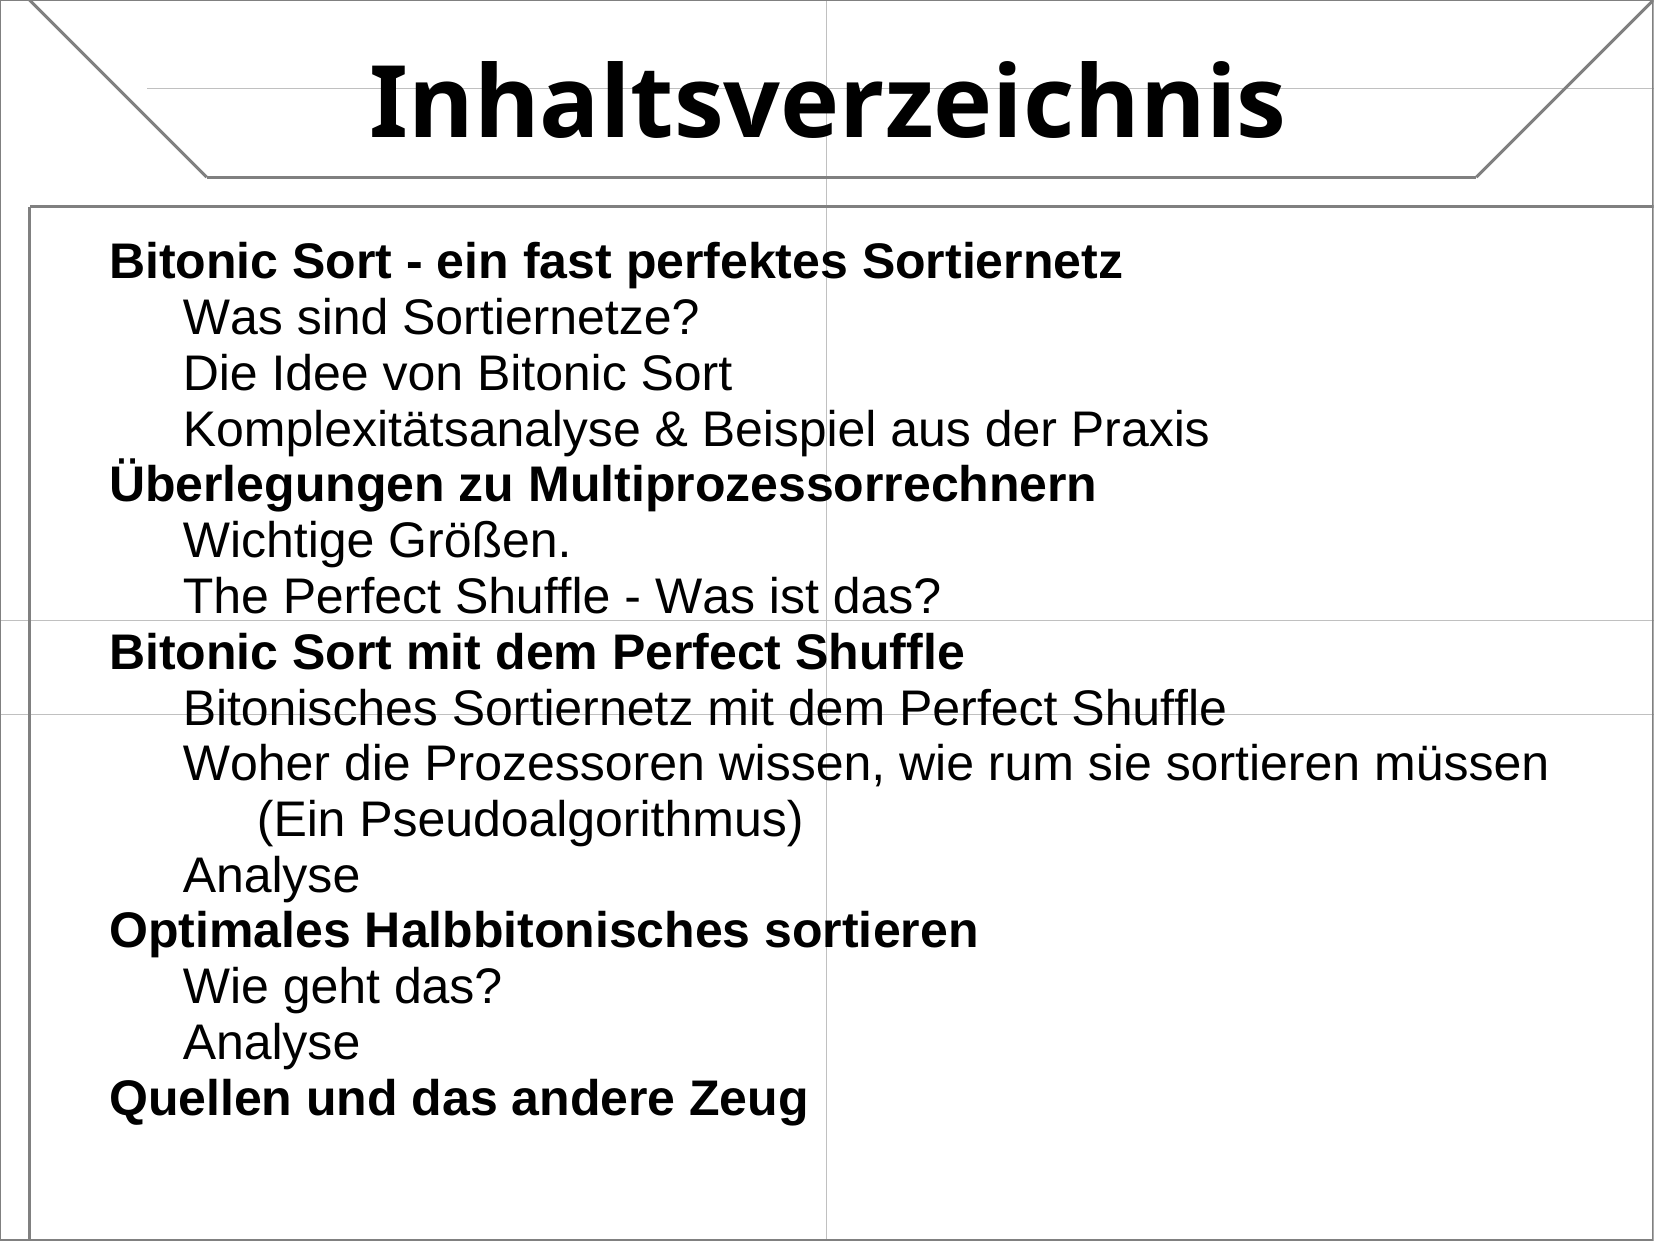

Inhaltsverzeichnis
Bitonic Sort - ein fast perfektes Sortiernetz
	Was sind Sortiernetze?
	Die Idee von Bitonic Sort
	Komplexitätsanalyse & Beispiel aus der Praxis
Überlegungen zu Multiprozessorrechnern
	Wichtige Größen.
	The Perfect Shuffle - Was ist das?
Bitonic Sort mit dem Perfect Shuffle
	Bitonisches Sortiernetz mit dem Perfect Shuffle
	Woher die Prozessoren wissen, wie rum sie sortieren müssen
		(Ein Pseudoalgorithmus)
	Analyse
Optimales Halbbitonisches sortieren
	Wie geht das?
	Analyse
Quellen und das andere Zeug